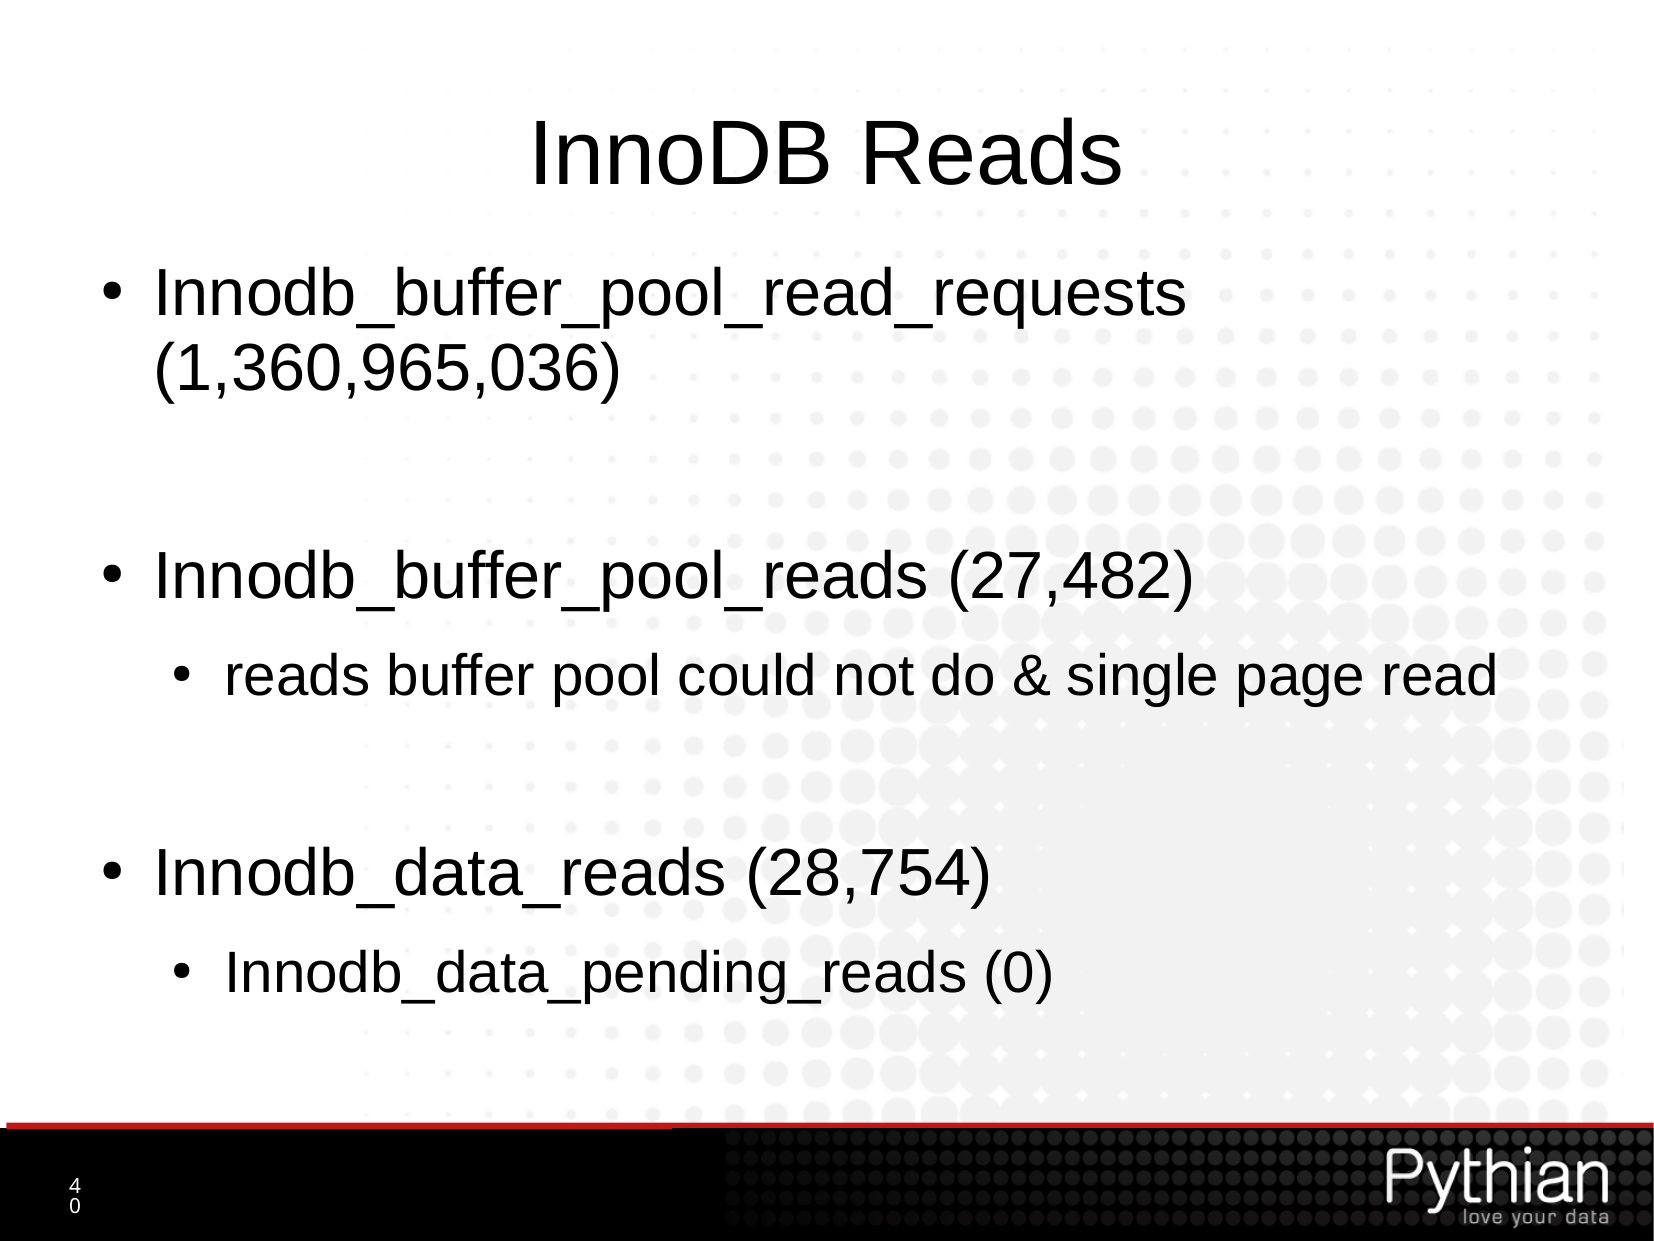

# InnoDB Reads
Innodb_buffer_pool_read_requests (1,360,965,036)
Innodb_buffer_pool_reads (27,482)
reads buffer pool could not do & single page read
Innodb_data_reads (28,754)
Innodb_data_pending_reads (0)